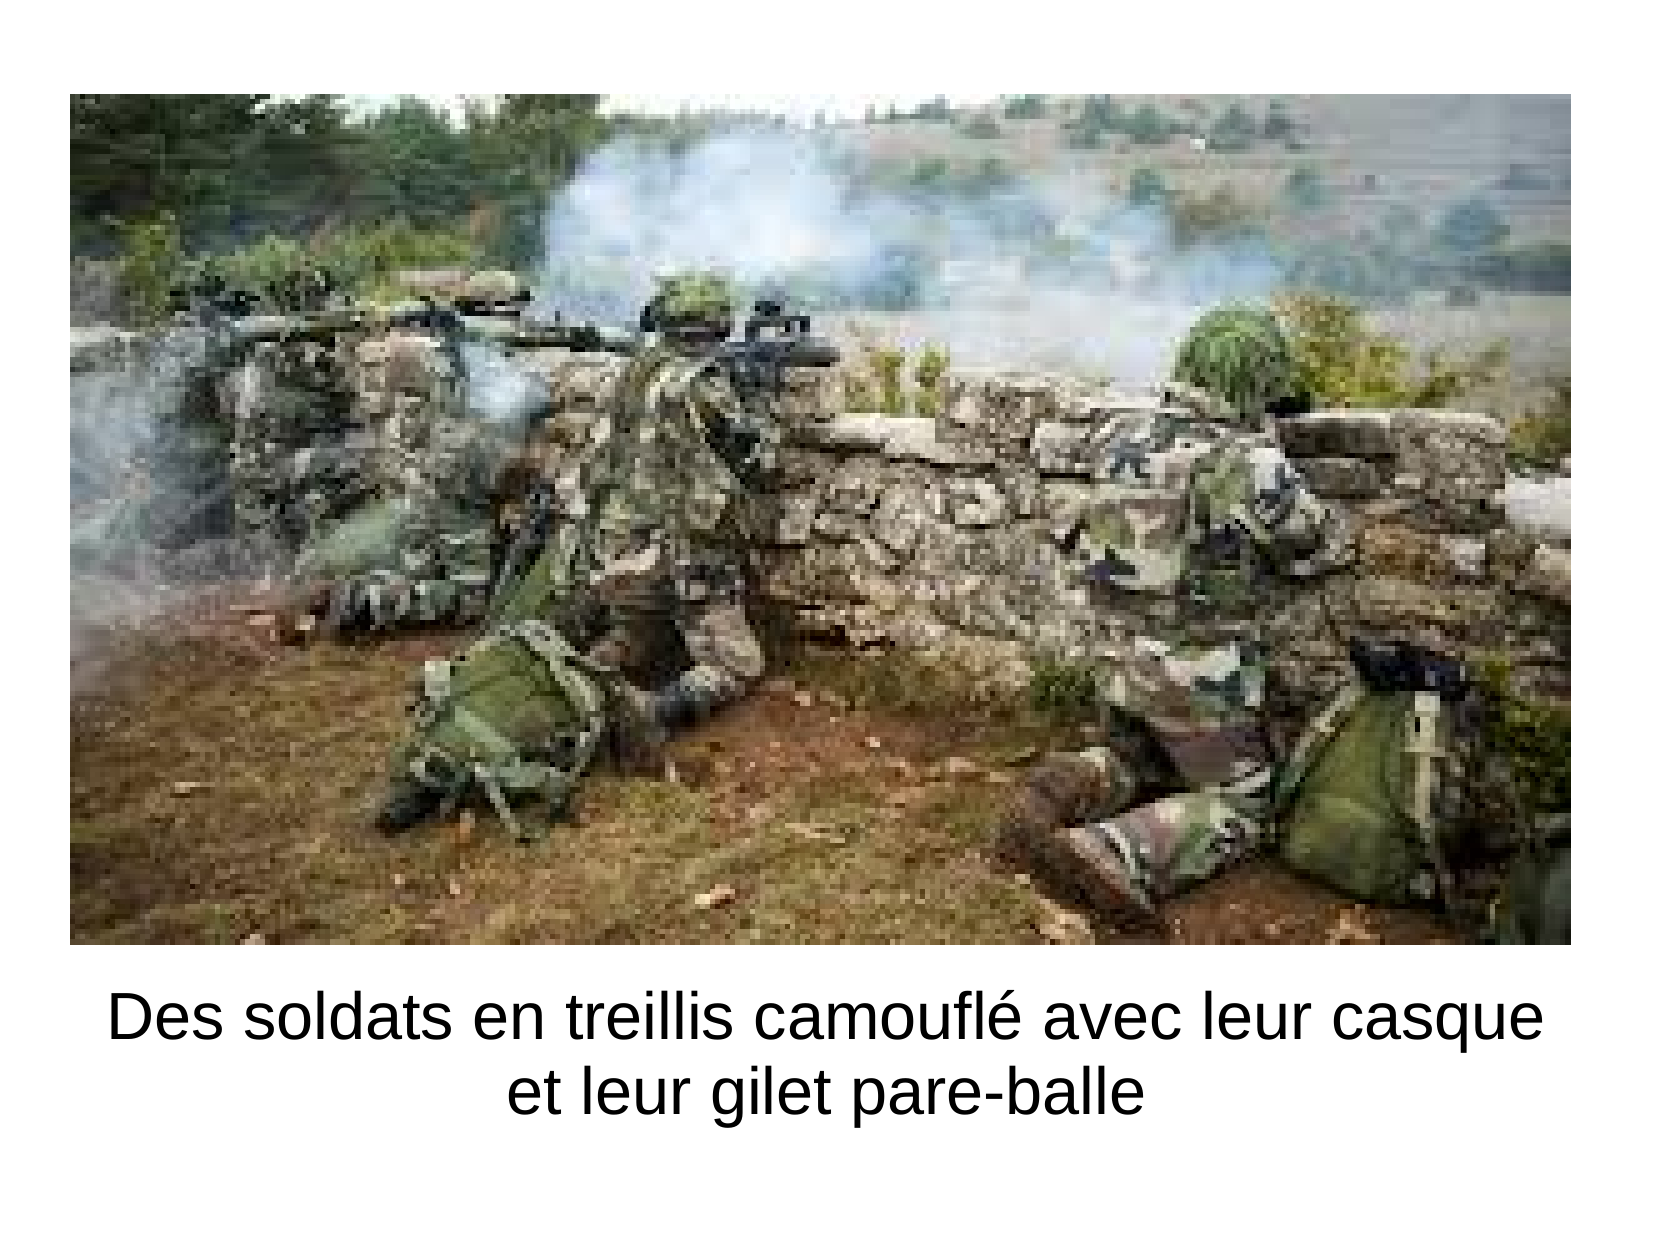

# Des soldats en treillis camouflé avec leur casque et leur gilet pare-balle